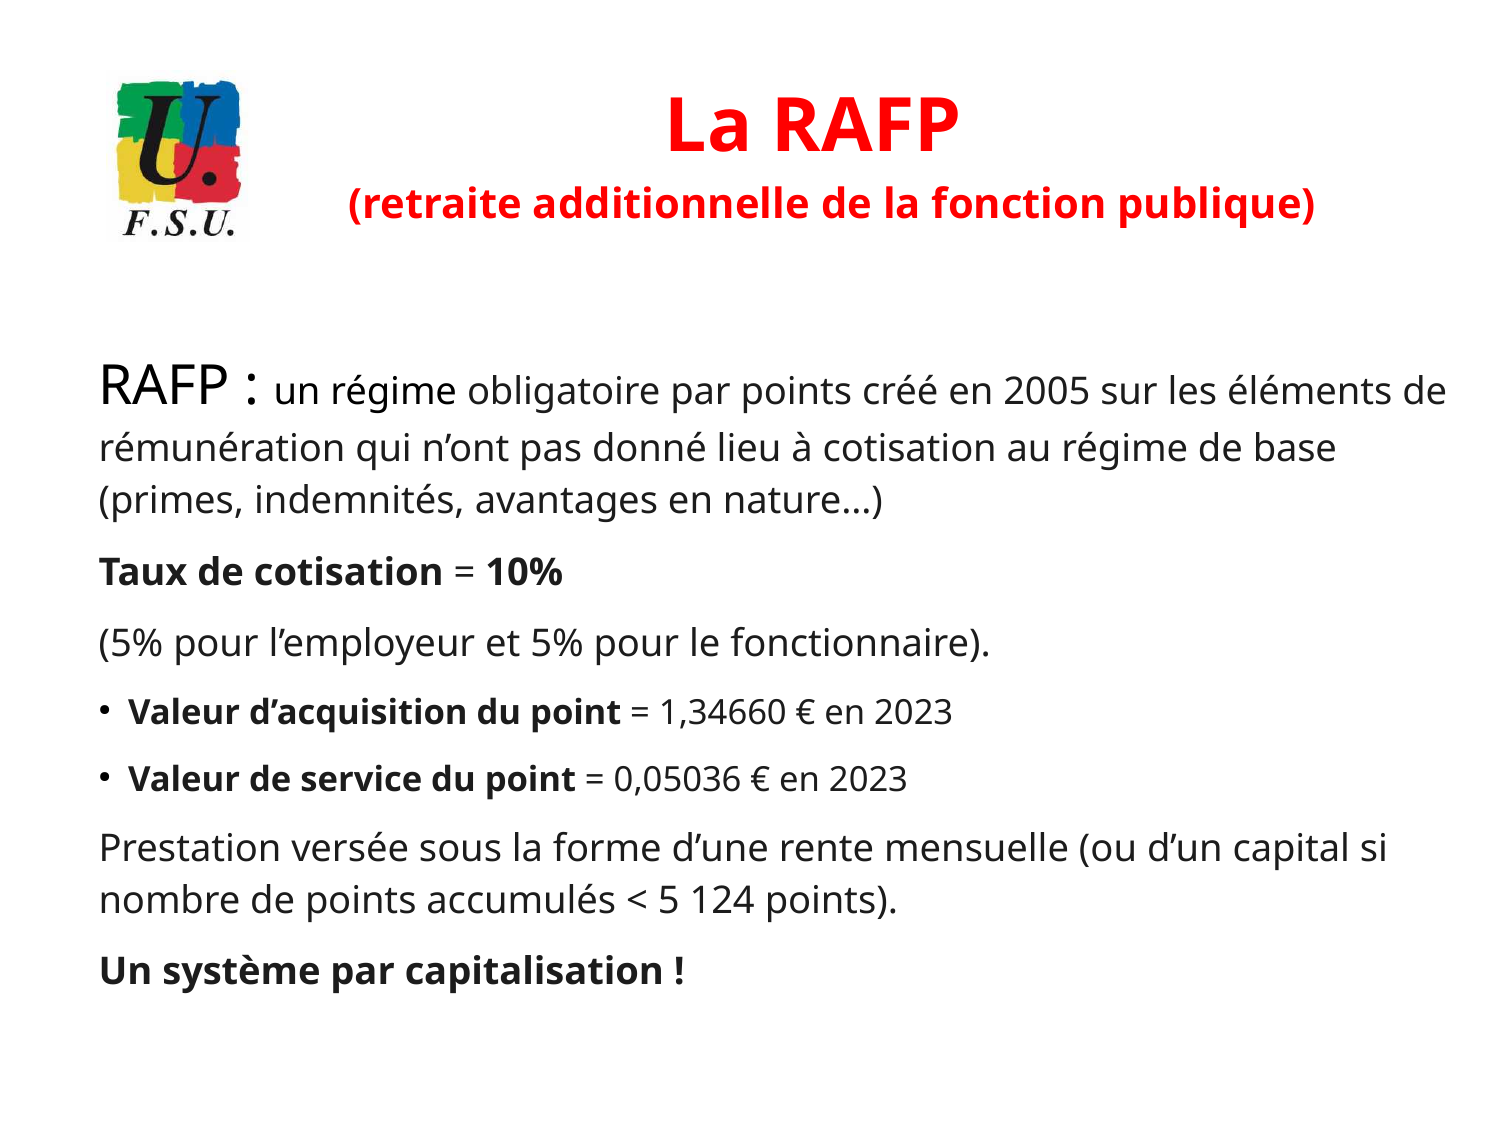

# La RAFP (retraite additionnelle de la fonction publique)
RAFP : un régime obligatoire par points créé en 2005 sur les éléments de rémunération qui n’ont pas donné lieu à cotisation au régime de base (primes, indemnités, avantages en nature…)
Taux de cotisation = 10%
(5% pour l’employeur et 5% pour le fonctionnaire).
Valeur d’acquisition du point = 1,34660 € en 2023
Valeur de service du point = 0,05036 € en 2023
Prestation versée sous la forme d’une rente mensuelle (ou d’un capital si nombre de points accumulés < 5 124 points).
Un système par capitalisation !